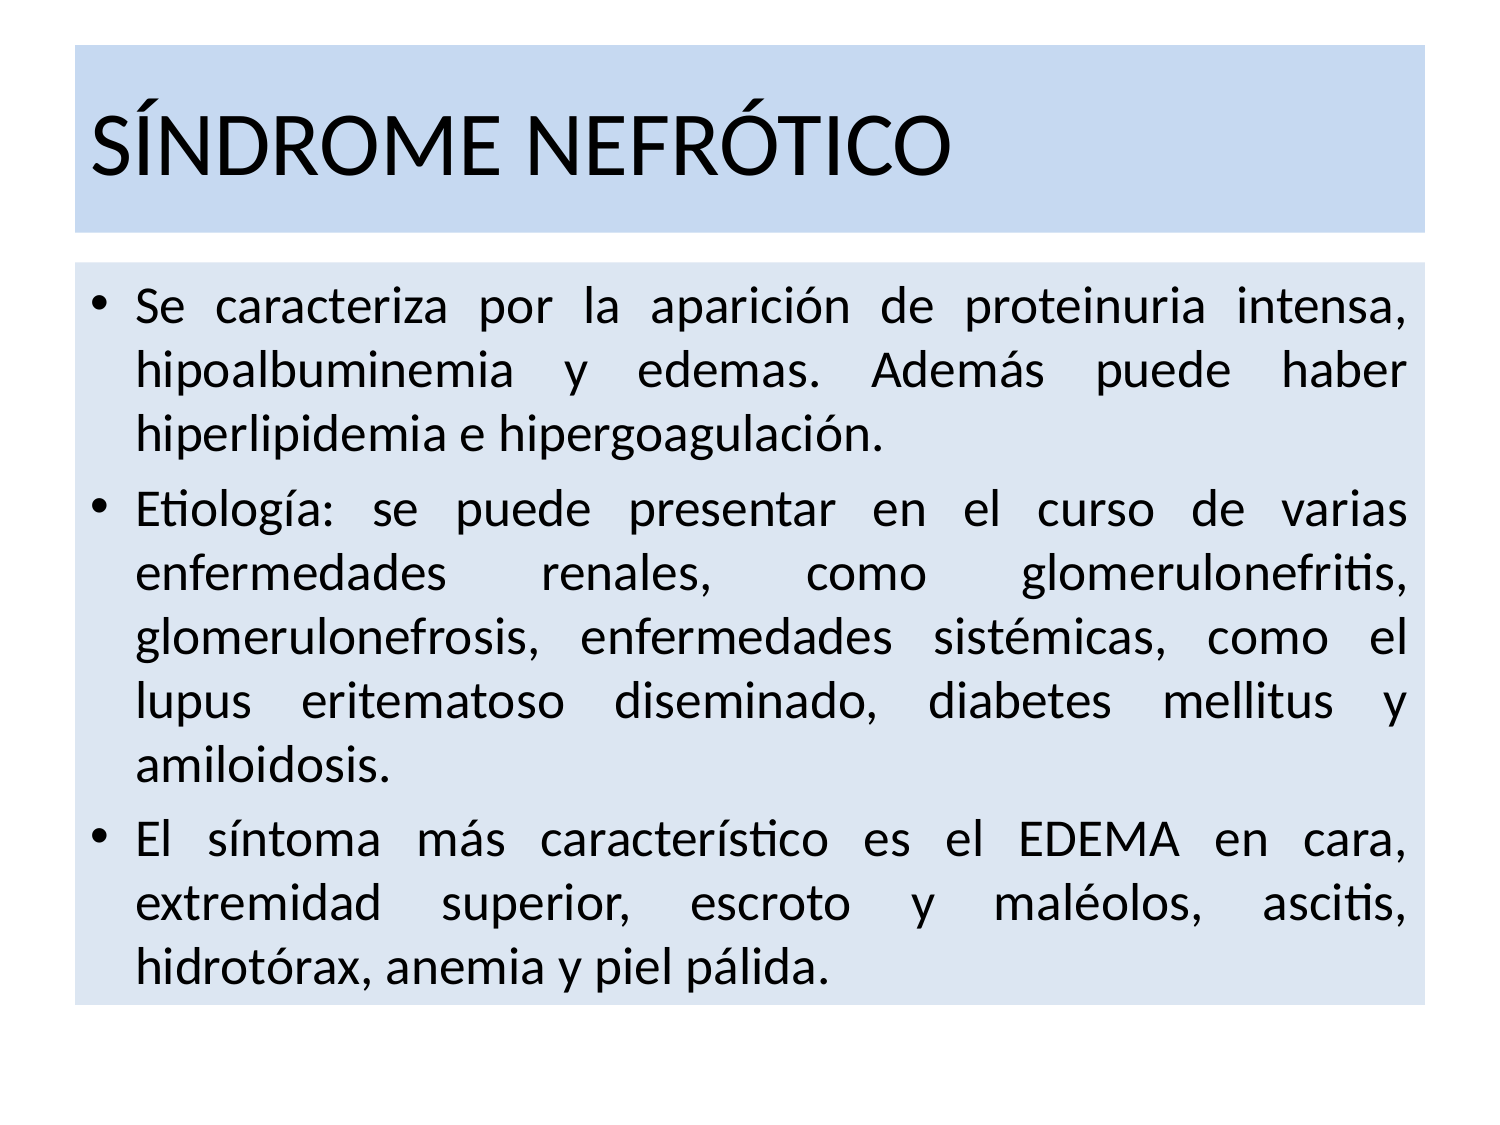

# SÍNDROME NEFRÓTICO
Se caracteriza por la aparición de proteinuria intensa, hipoalbuminemia y edemas. Además puede haber hiperlipidemia e hipergoagulación.
Etiología: se puede presentar en el curso de varias enfermedades renales, como glomerulonefritis, glomerulonefrosis, enfermedades sistémicas, como el lupus eritematoso diseminado, diabetes mellitus y amiloidosis.
El síntoma más característico es el EDEMA en cara, extremidad superior, escroto y maléolos, ascitis, hidrotórax, anemia y piel pálida.